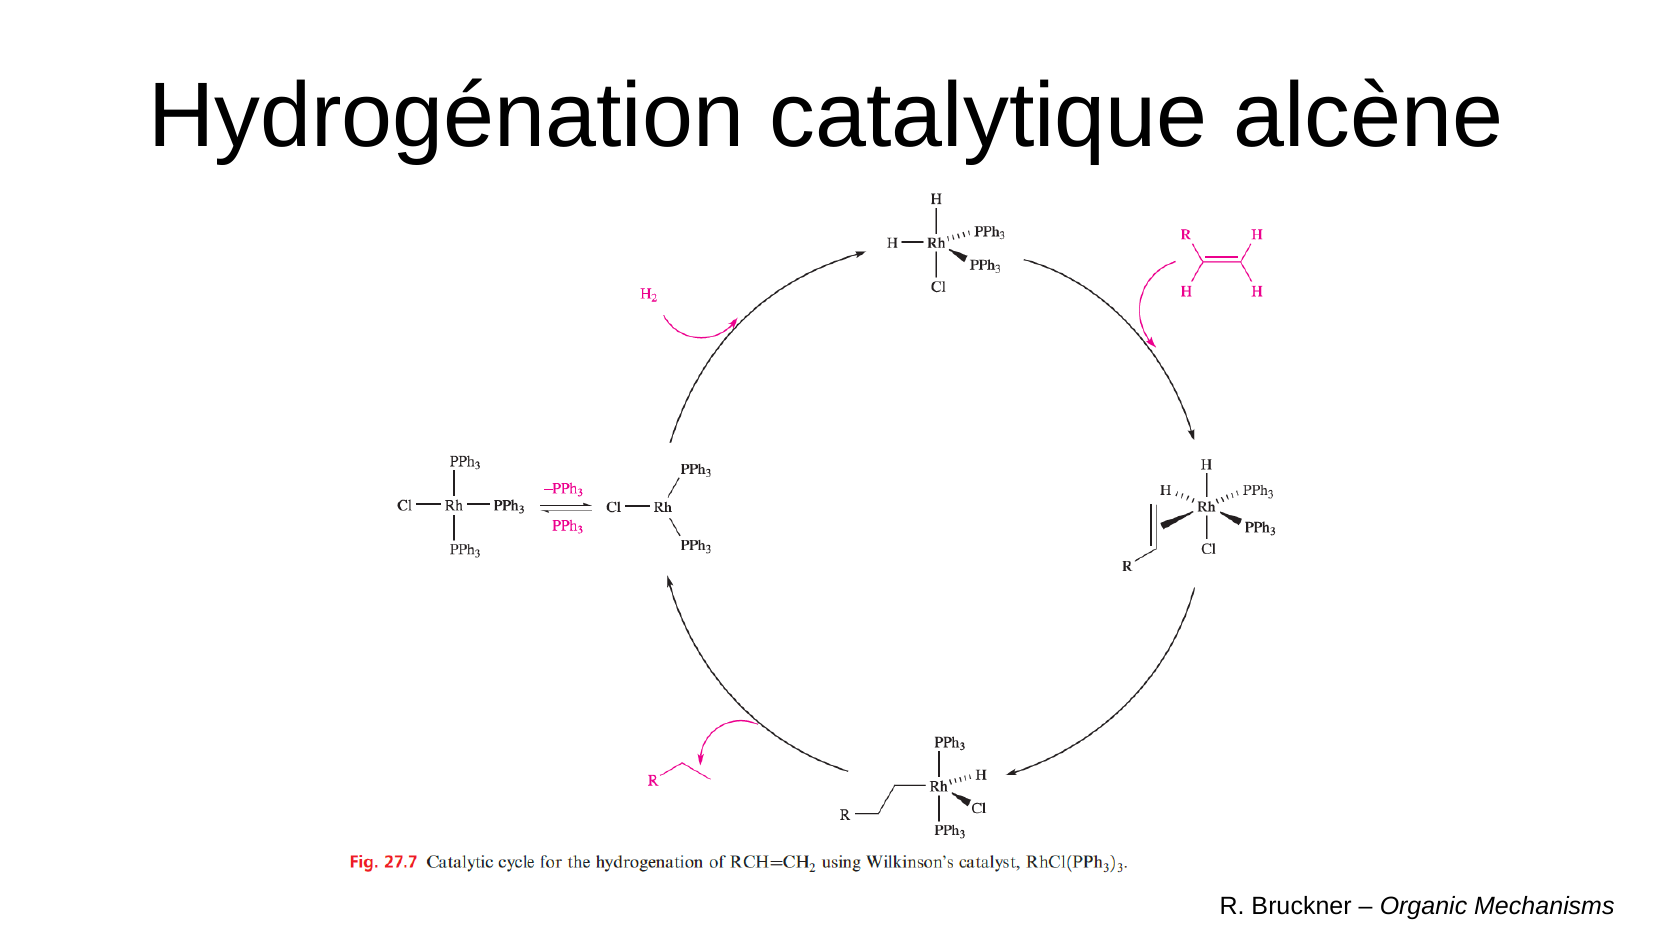

# Hydrogénation catalytique alcène
R. Bruckner – Organic Mechanisms